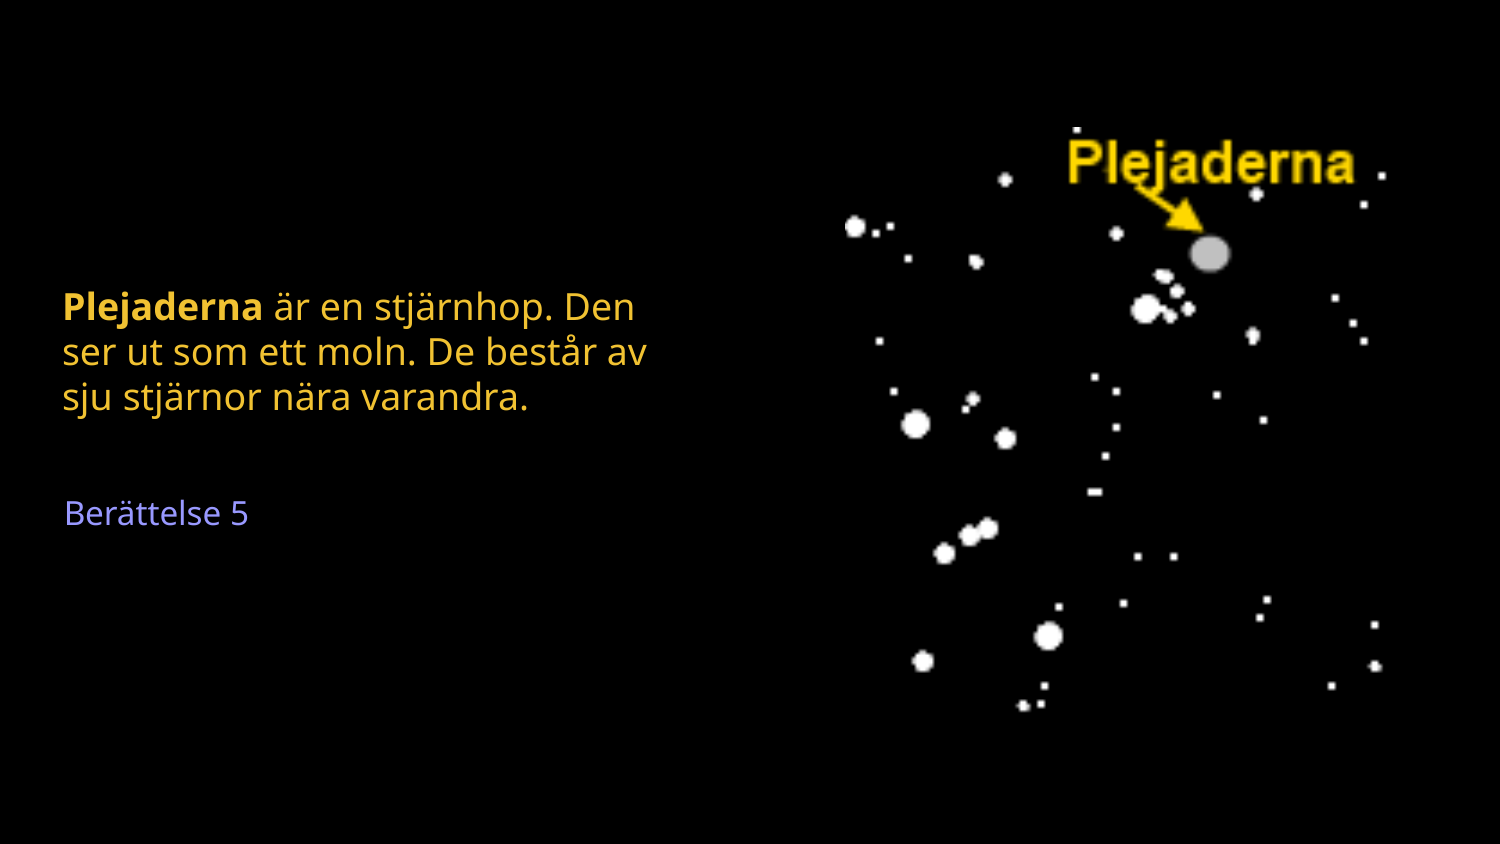

Plejaderna är en stjärnhop. Den
ser ut som ett moln. De består av
sju stjärnor nära varandra.
Berättelse 5